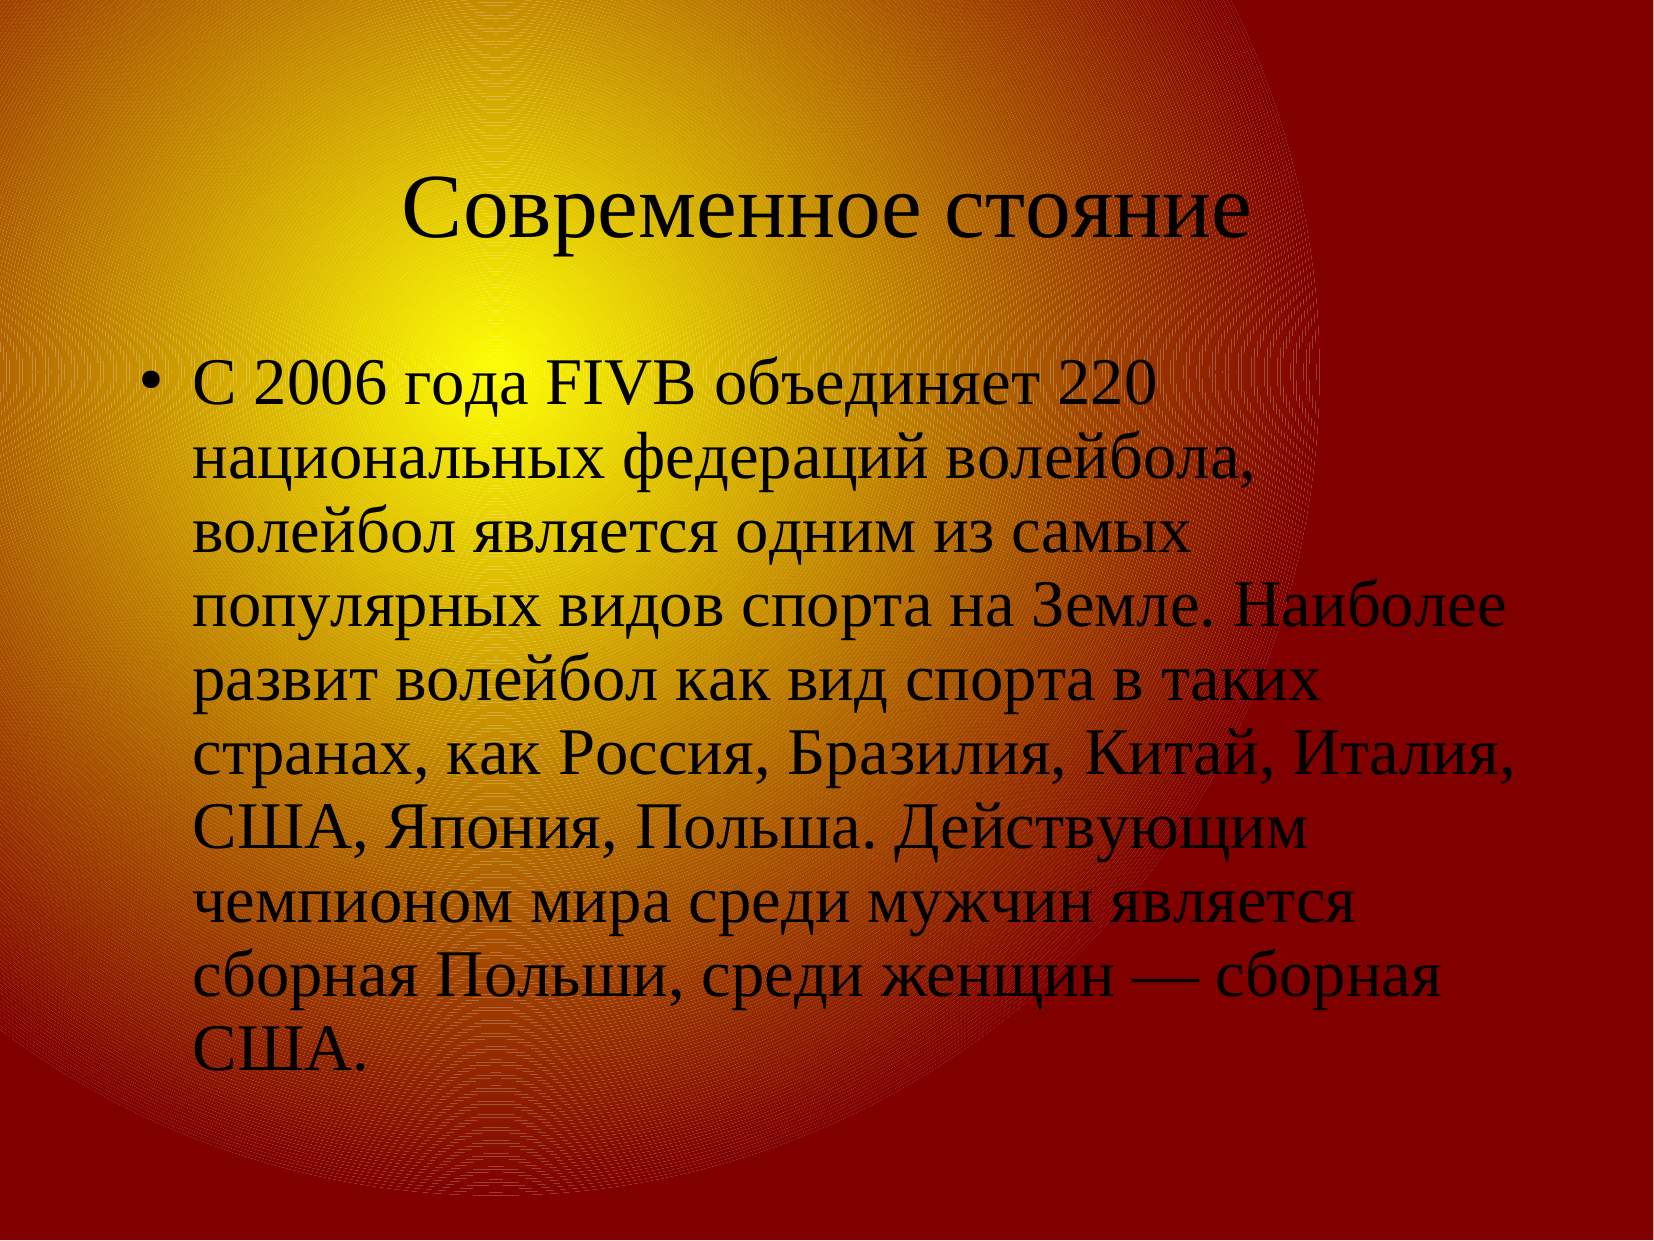

# Современное стояние
С 2006 года FIVB объединяет 220 национальных федераций волейбола, волейбол является одним из самых популярных видов спорта на Земле. Наиболее развит волейбол как вид спорта в таких странах, как Россия, Бразилия, Китай, Италия, США, Япония, Польша. Действующим чемпионом мира среди мужчин является сборная Польши, среди женщин — сборная США.